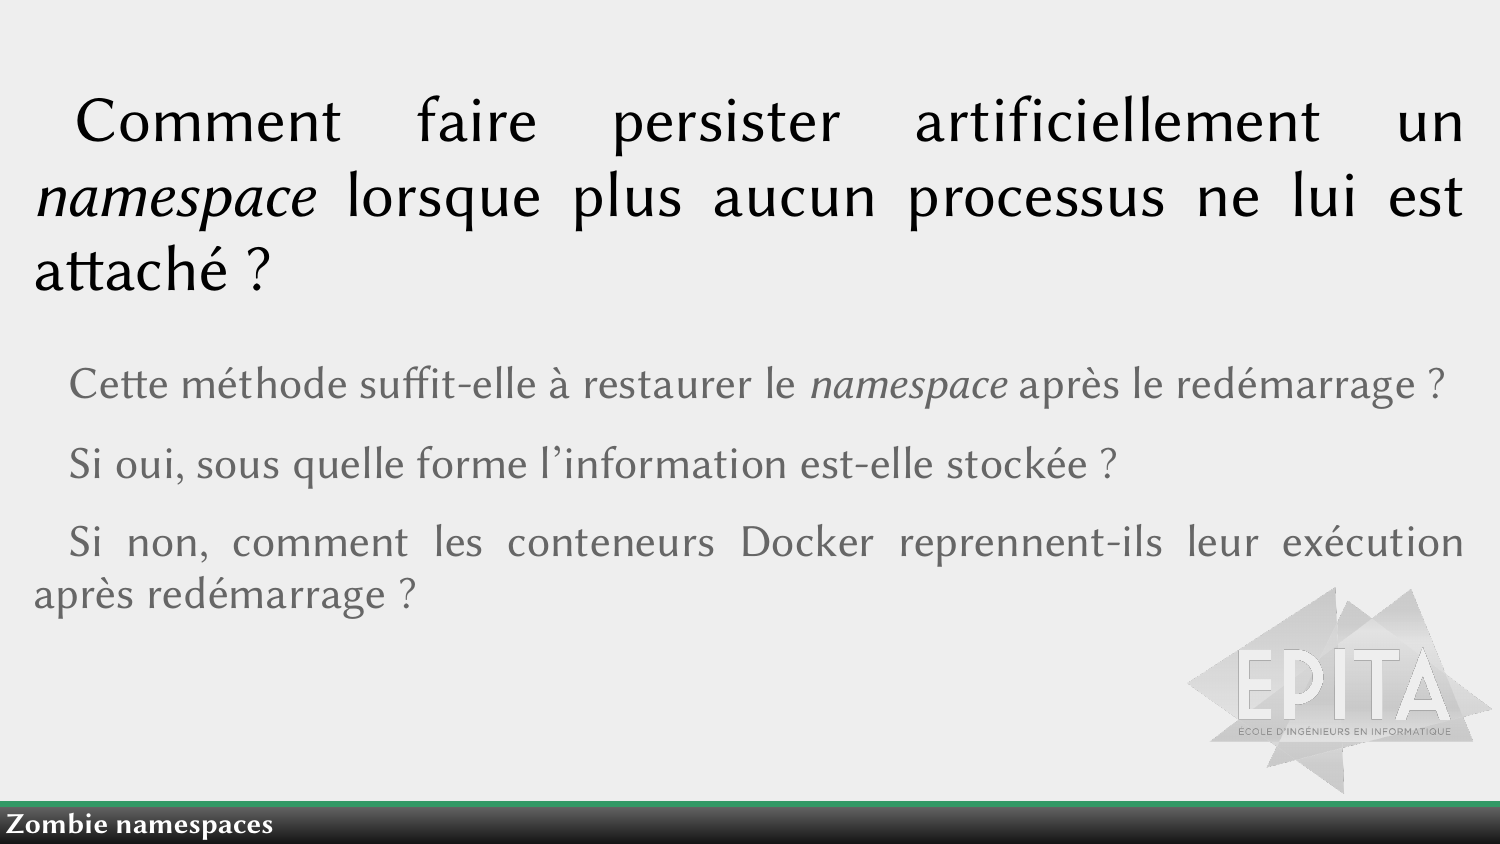

Comment faire persister artificiellement un namespace lorsque plus aucun processus ne lui est attaché ?
Cette méthode suffit-elle à restaurer le namespace après le redémarrage ?
Si oui, sous quelle forme l’information est-elle stockée ?
Si non, comment les conteneurs Docker reprennent-ils leur exécution après redémarrage ?
# Zombie namespaces